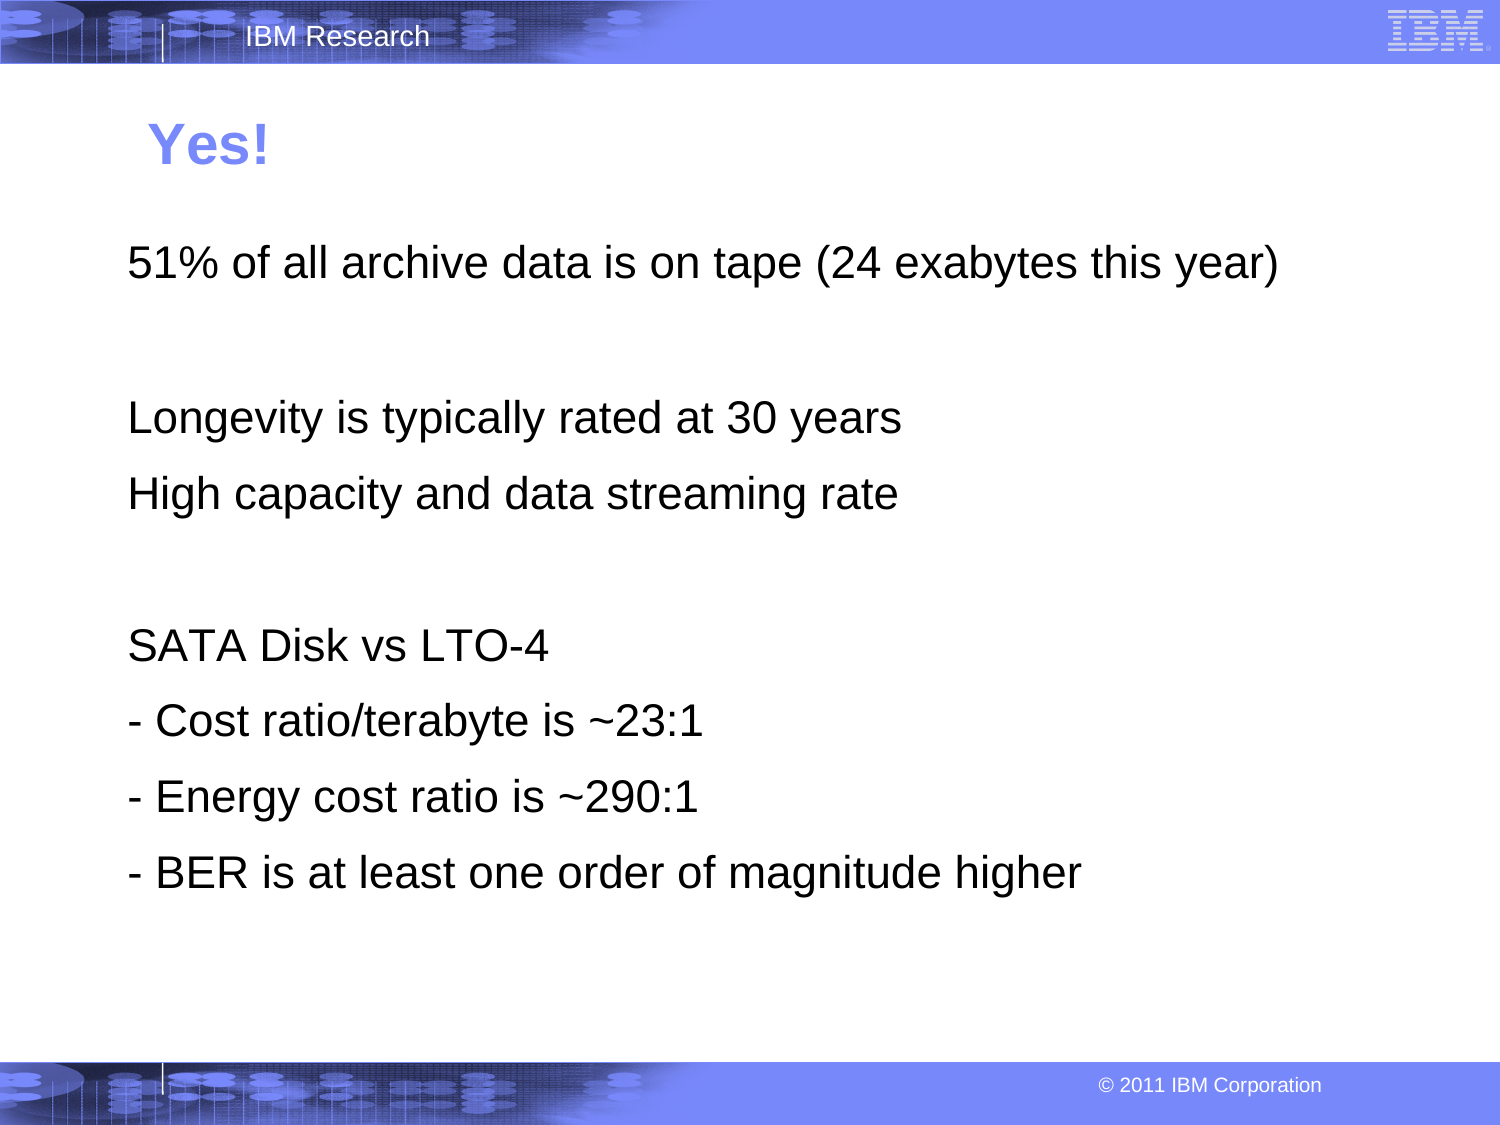

# Yes!
51% of all archive data is on tape (24 exabytes this year)
Longevity is typically rated at 30 years
High capacity and data streaming rate
SATA Disk vs LTO-4
- Cost ratio/terabyte is ~23:1
- Energy cost ratio is ~290:1
- BER is at least one order of magnitude higher